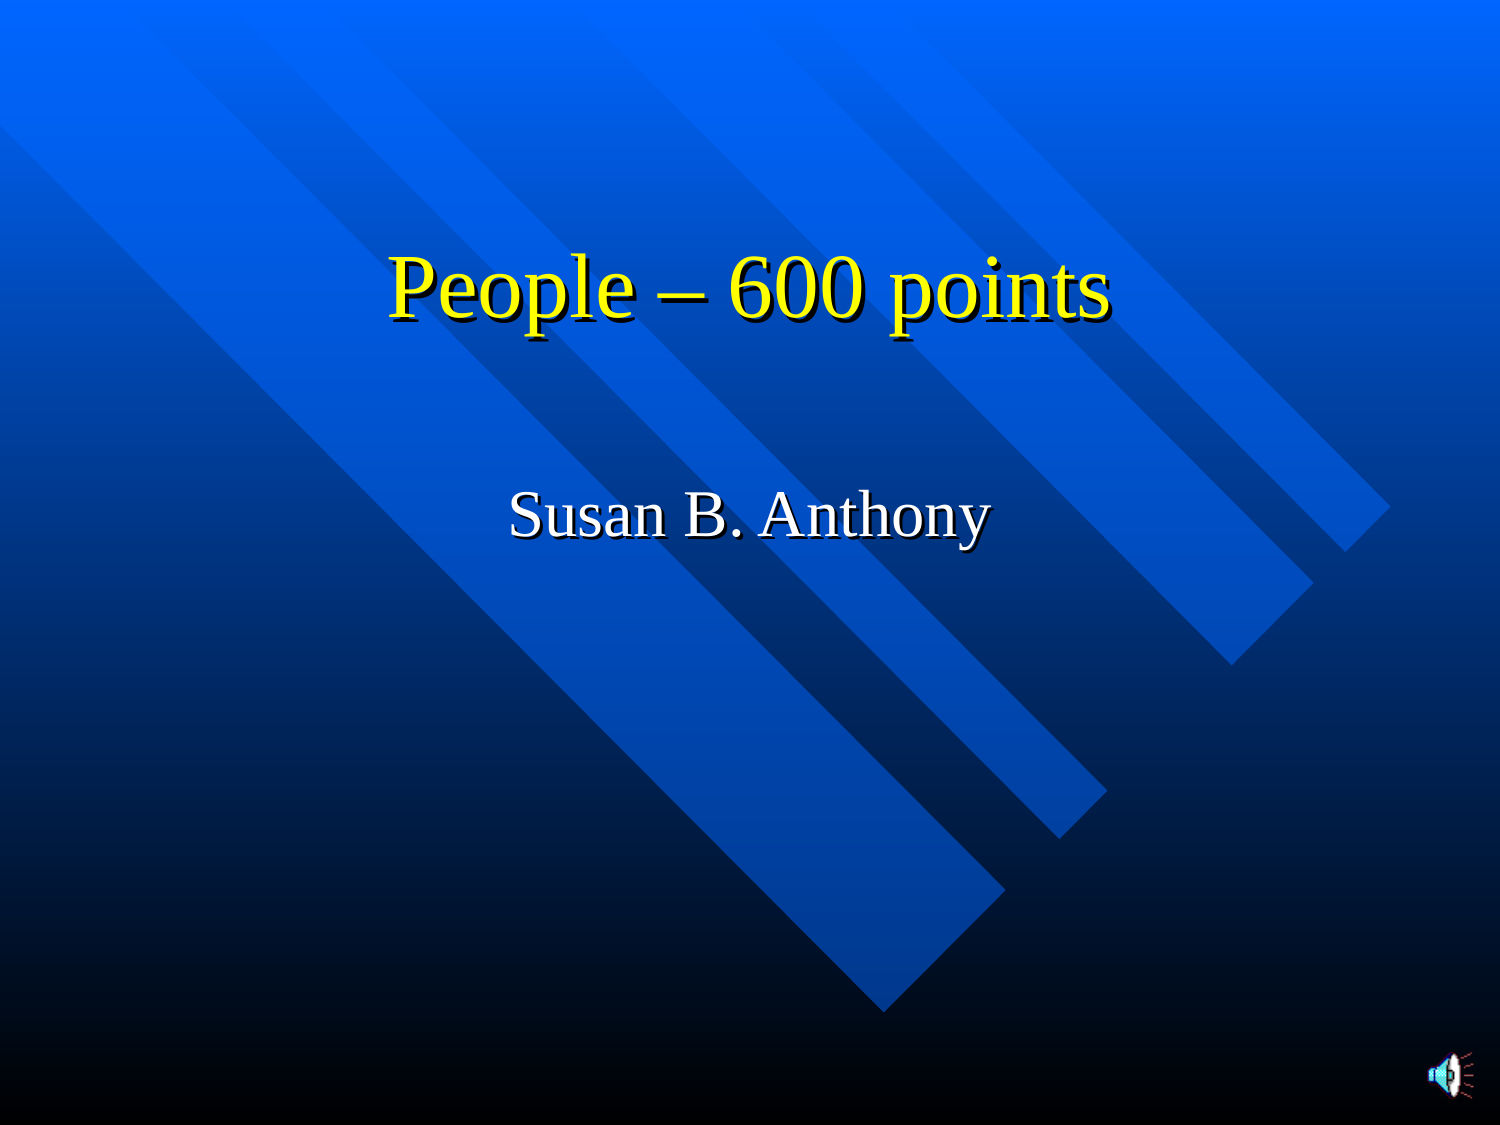

# People – 600 points
Susan B. Anthony